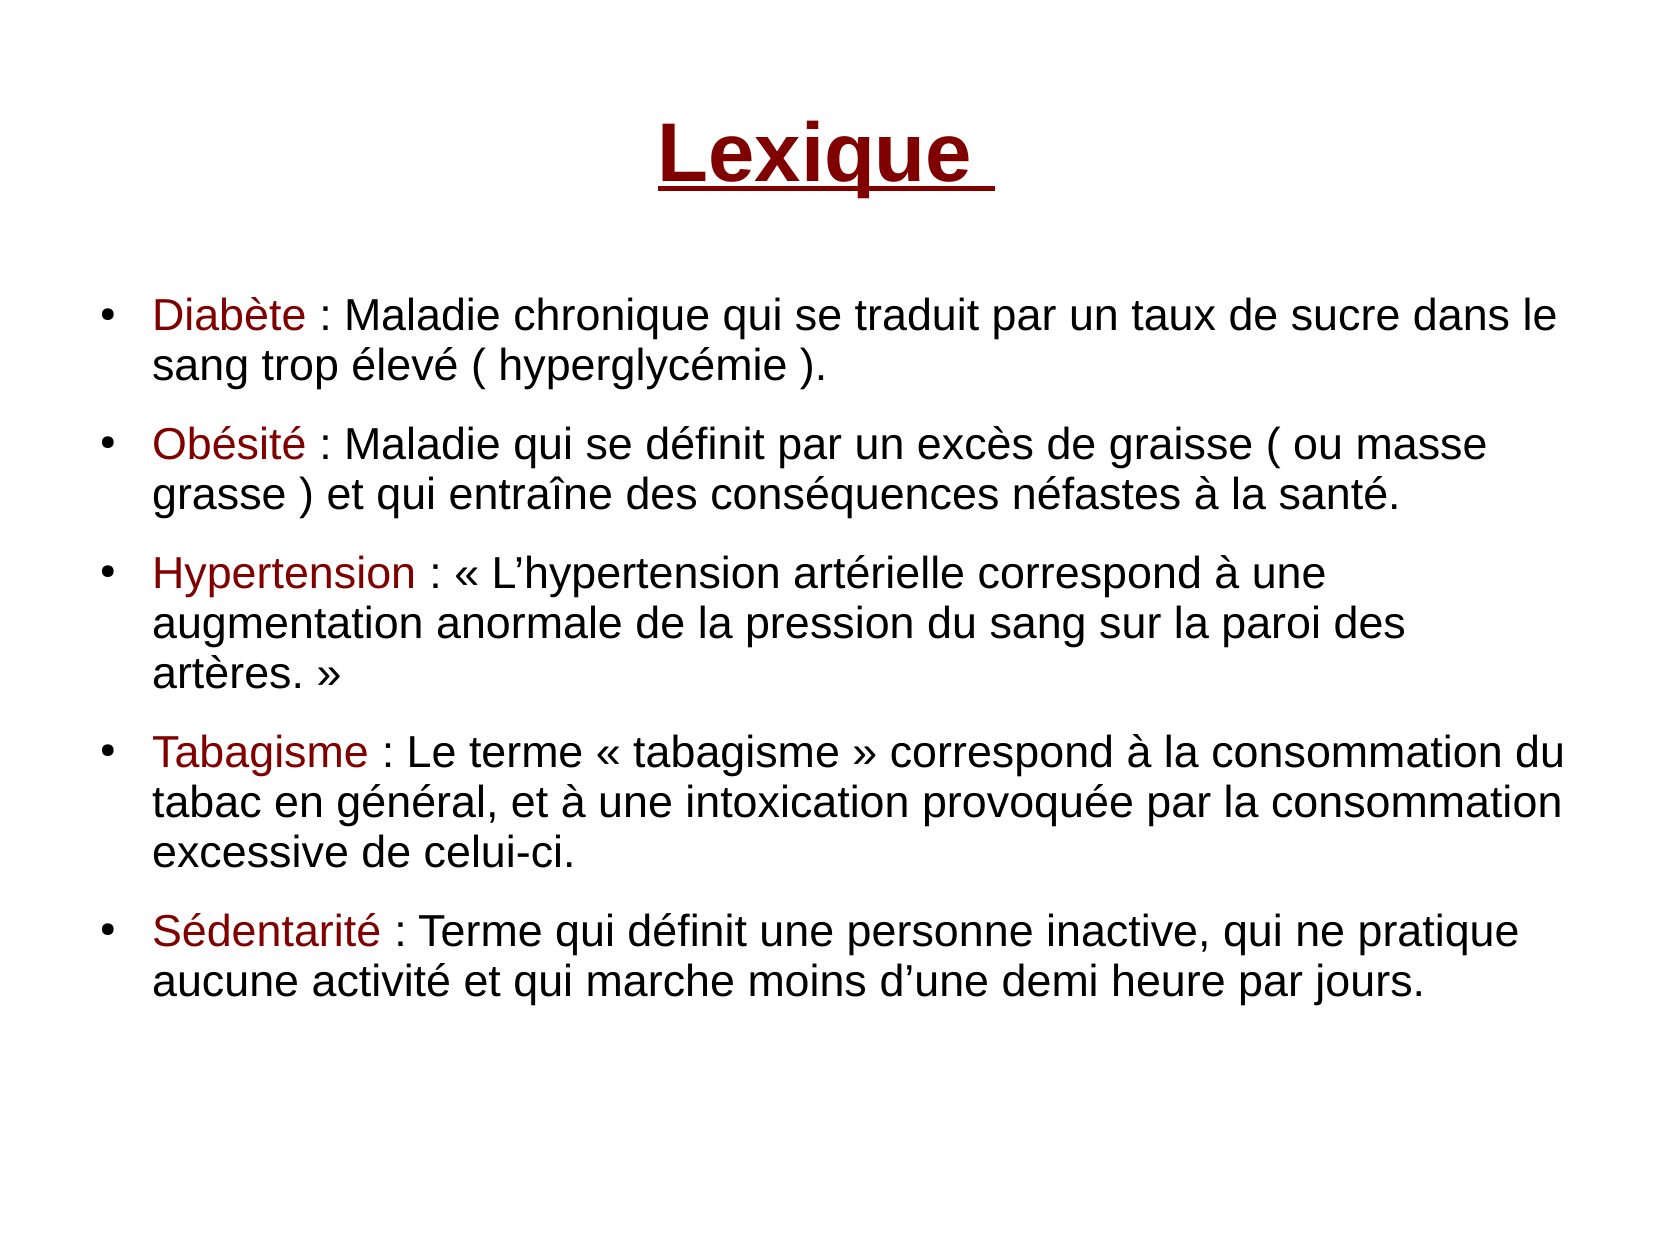

# Lexique
Diabète : Maladie chronique qui se traduit par un taux de sucre dans le sang trop élevé ( hyperglycémie ).
Obésité : Maladie qui se définit par un excès de graisse ( ou masse grasse ) et qui entraîne des conséquences néfastes à la santé.
Hypertension : « L’hypertension artérielle correspond à une augmentation anormale de la pression du sang sur la paroi des artères. »
Tabagisme : Le terme « tabagisme » correspond à la consommation du tabac en général, et à une intoxication provoquée par la consommation excessive de celui-ci.
Sédentarité : Terme qui définit une personne inactive, qui ne pratique aucune activité et qui marche moins d’une demi heure par jours.